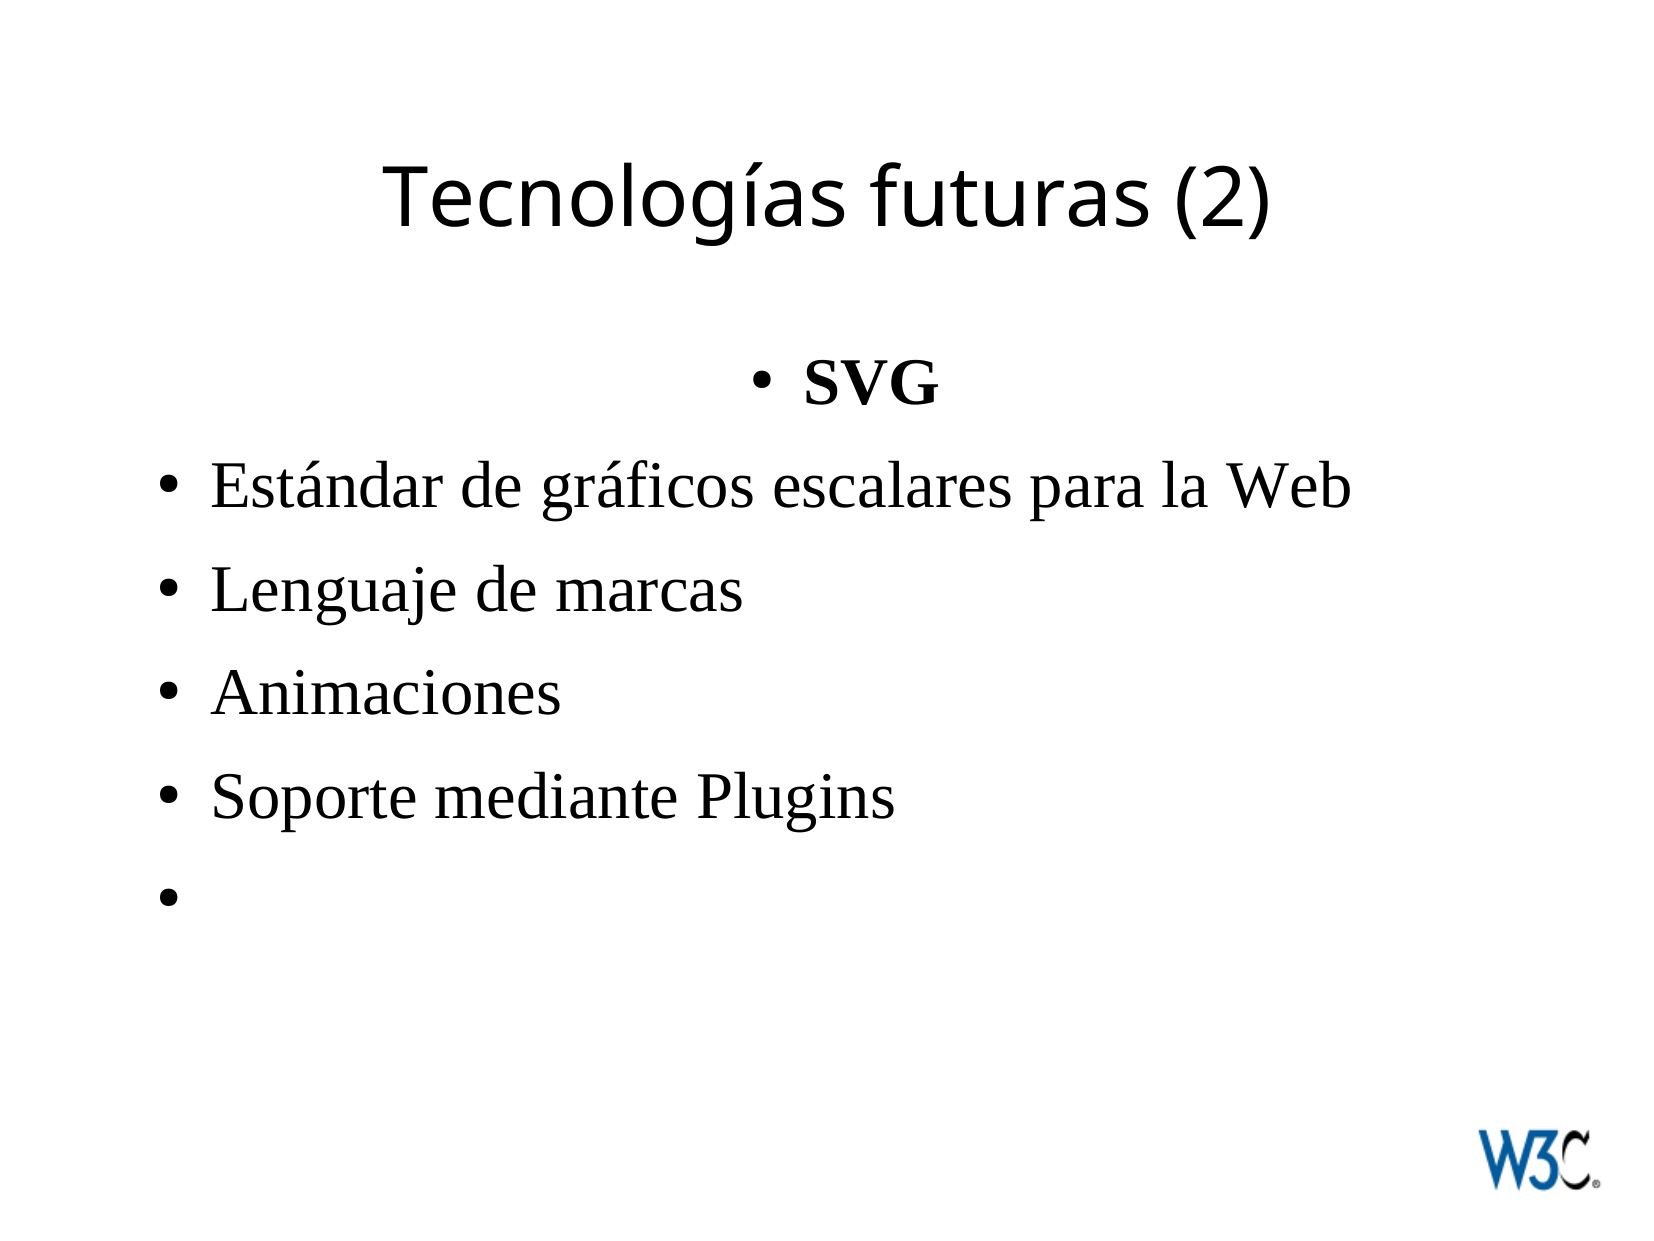

# Tecnologías futuras (2)
SVG
Estándar de gráficos escalares para la Web
Lenguaje de marcas
Animaciones
Soporte mediante Plugins